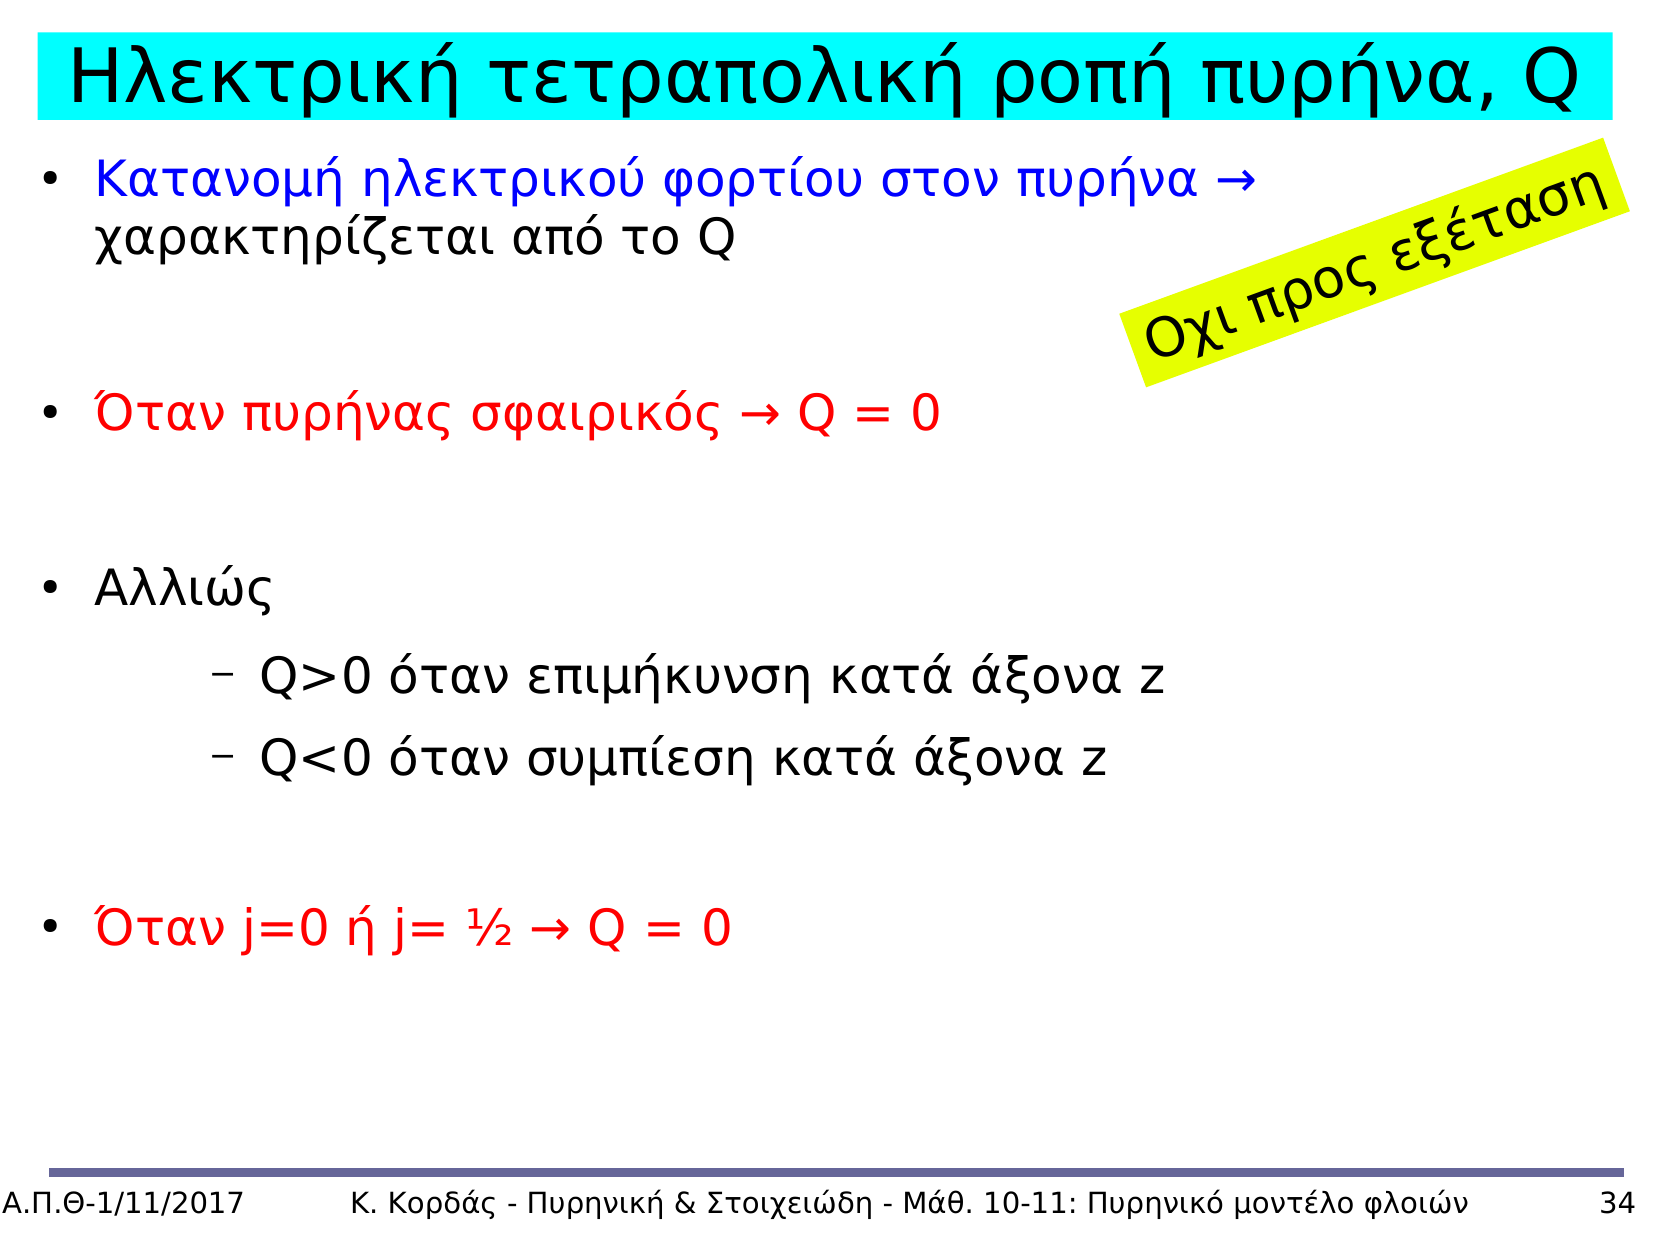

# Ηλεκτρική τετραπολική ροπή πυρήνα, Q
Κατανομή ηλεκτρικού φορτίου στον πυρήνα → χαρακτηρίζεται από το Q
Όταν πυρήνας σφαιρικός → Q = 0
Αλλιώς
Q>0 όταν επιμήκυνση κατά άξονα z
Q<0 όταν συμπίεση κατά άξονα z
Όταν j=0 ή j= ½ → Q = 0
Οχι προς εξέταση
Α.Π.Θ-1/11/2017
Κ. Κορδάς - Πυρηνική & Στοιχειώδη - Μάθ. 10-11: Πυρηνικό μοντέλο φλοιών
34